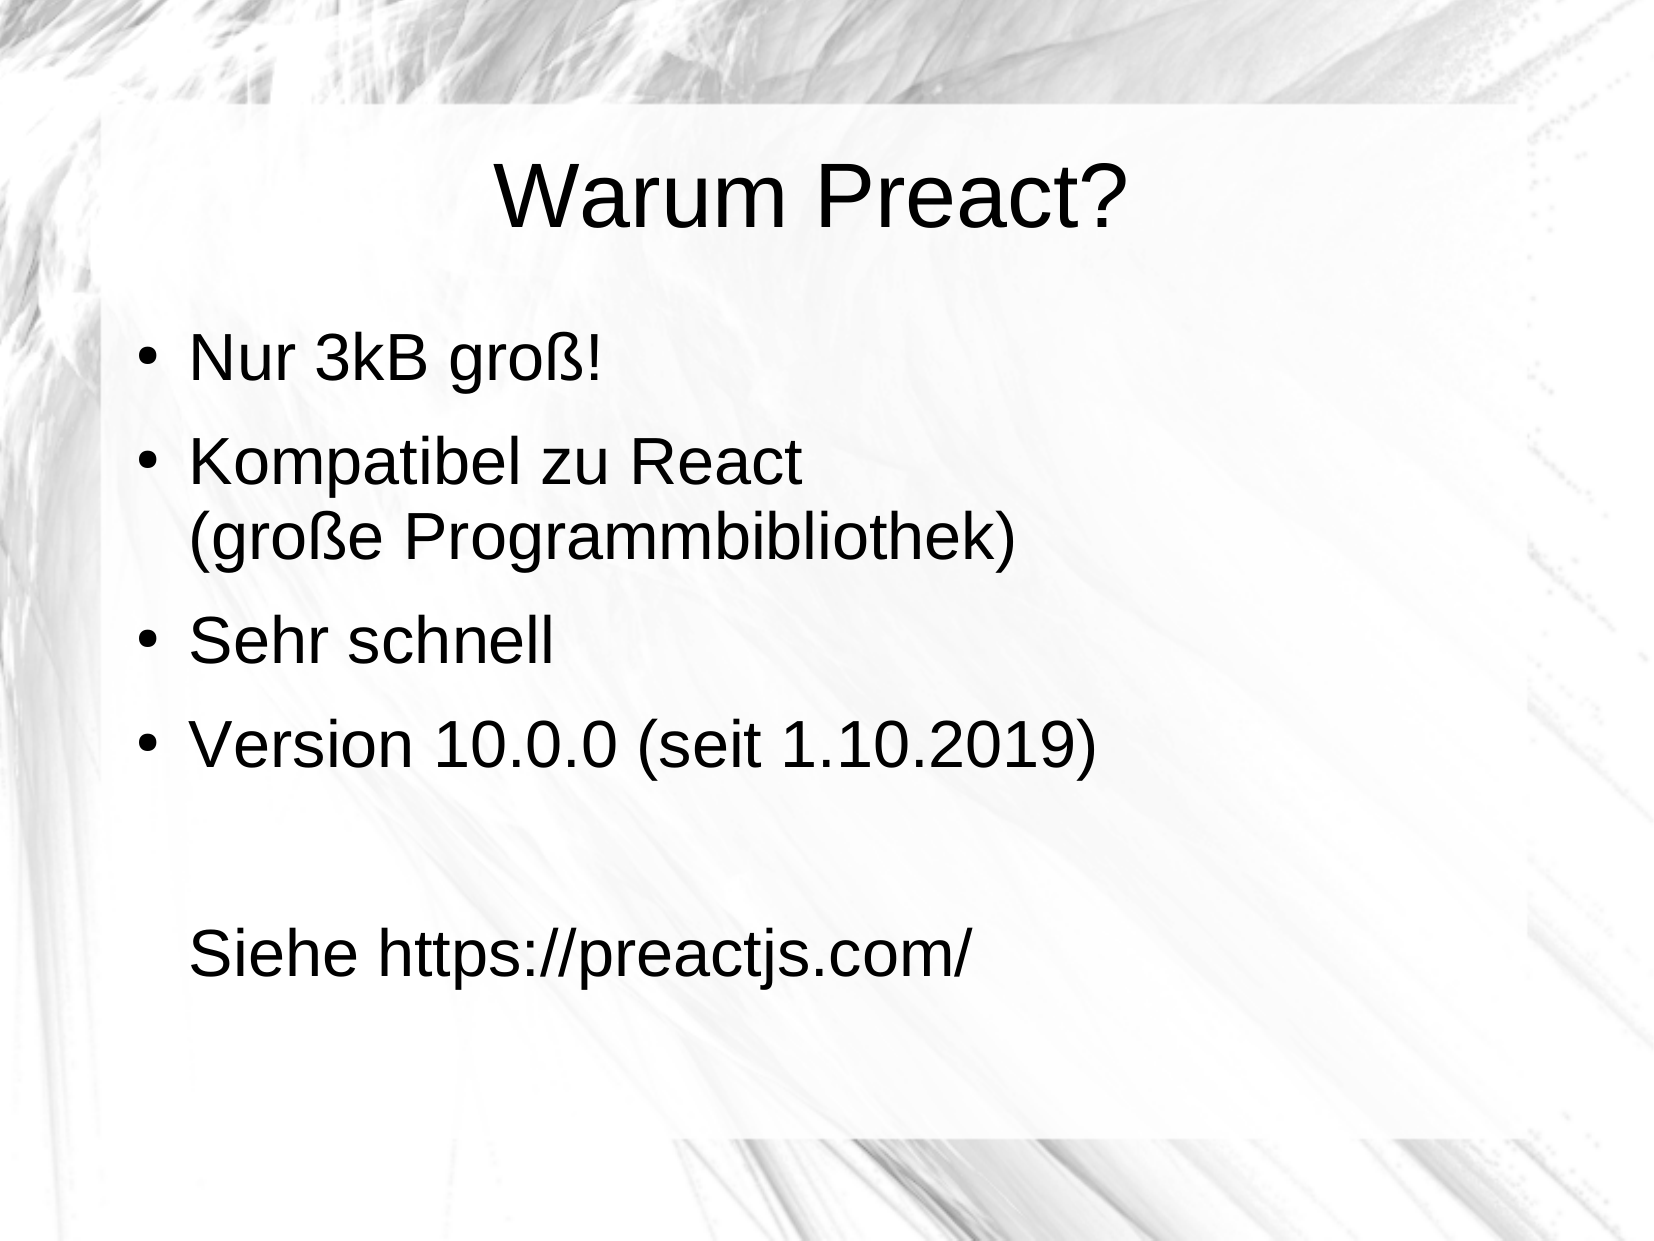

# Warum Preact?
Nur 3kB groß!
Kompatibel zu React
(große Programmbibliothek)
Sehr schnell
Version 10.0.0 (seit 1.10.2019)
Siehe https://preactjs.com/